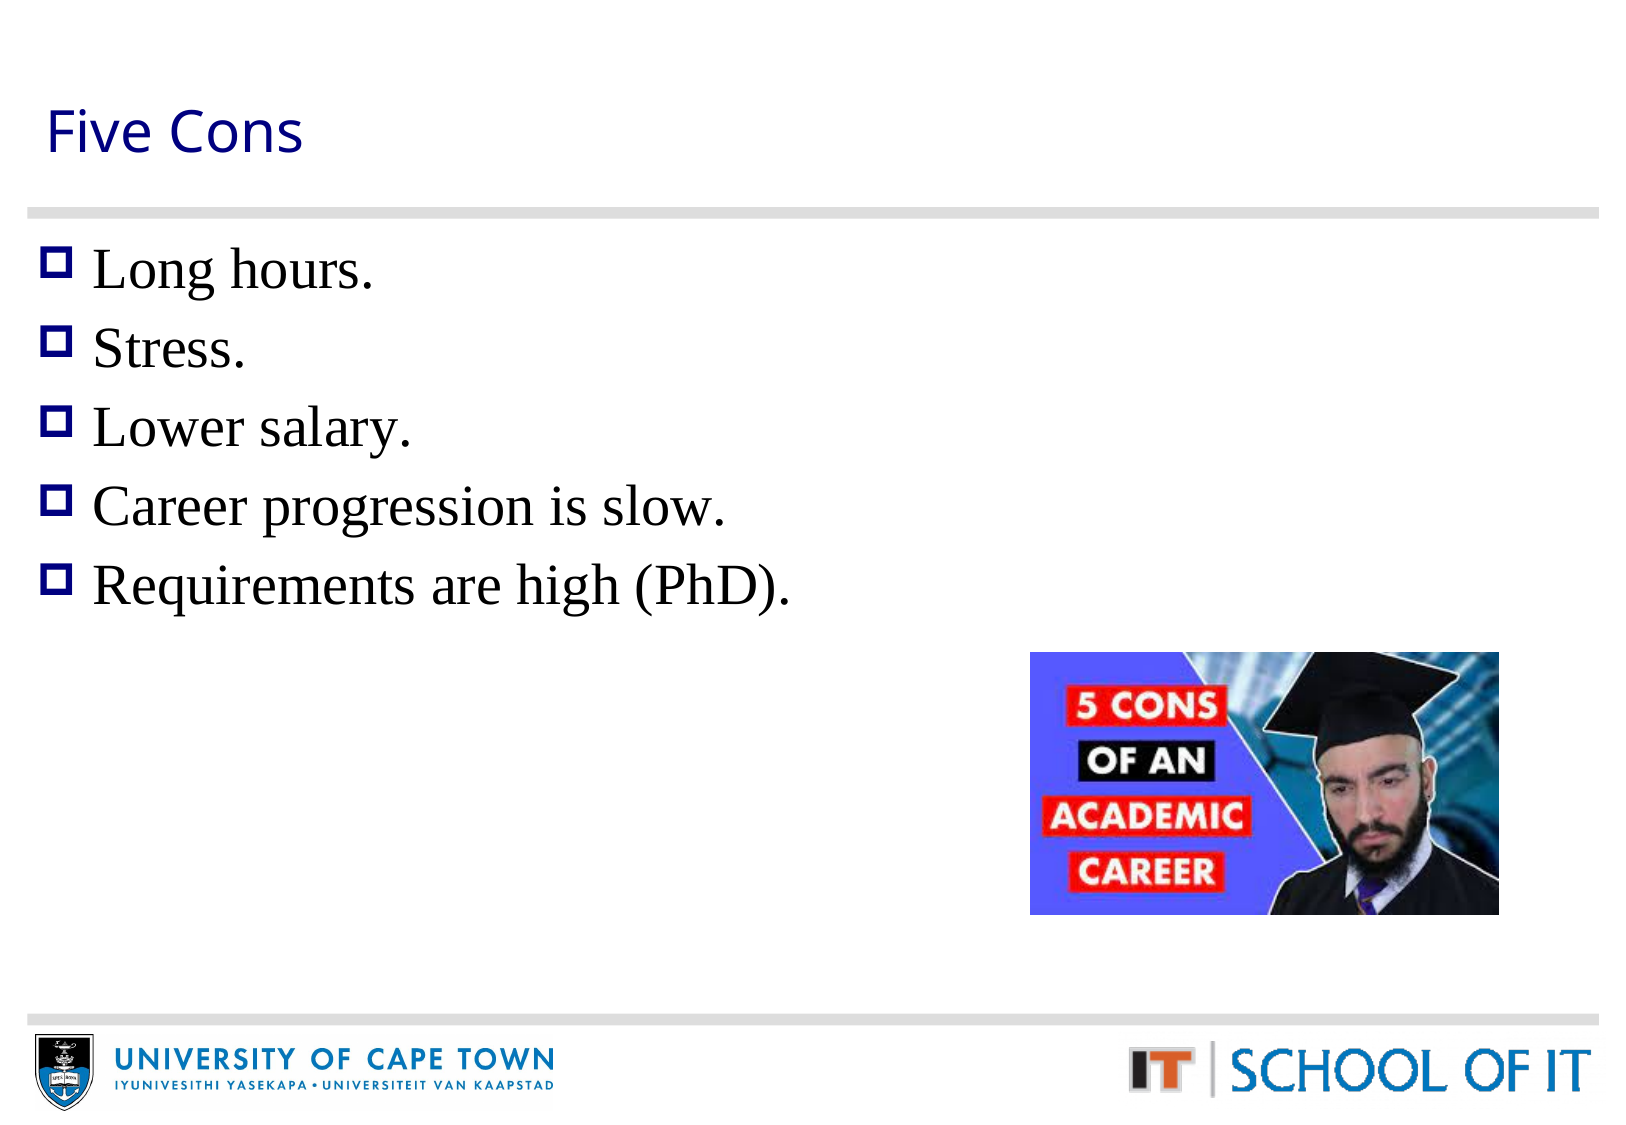

# Five Cons
Long hours.
Stress.
Lower salary.
Career progression is slow.
Requirements are high (PhD).